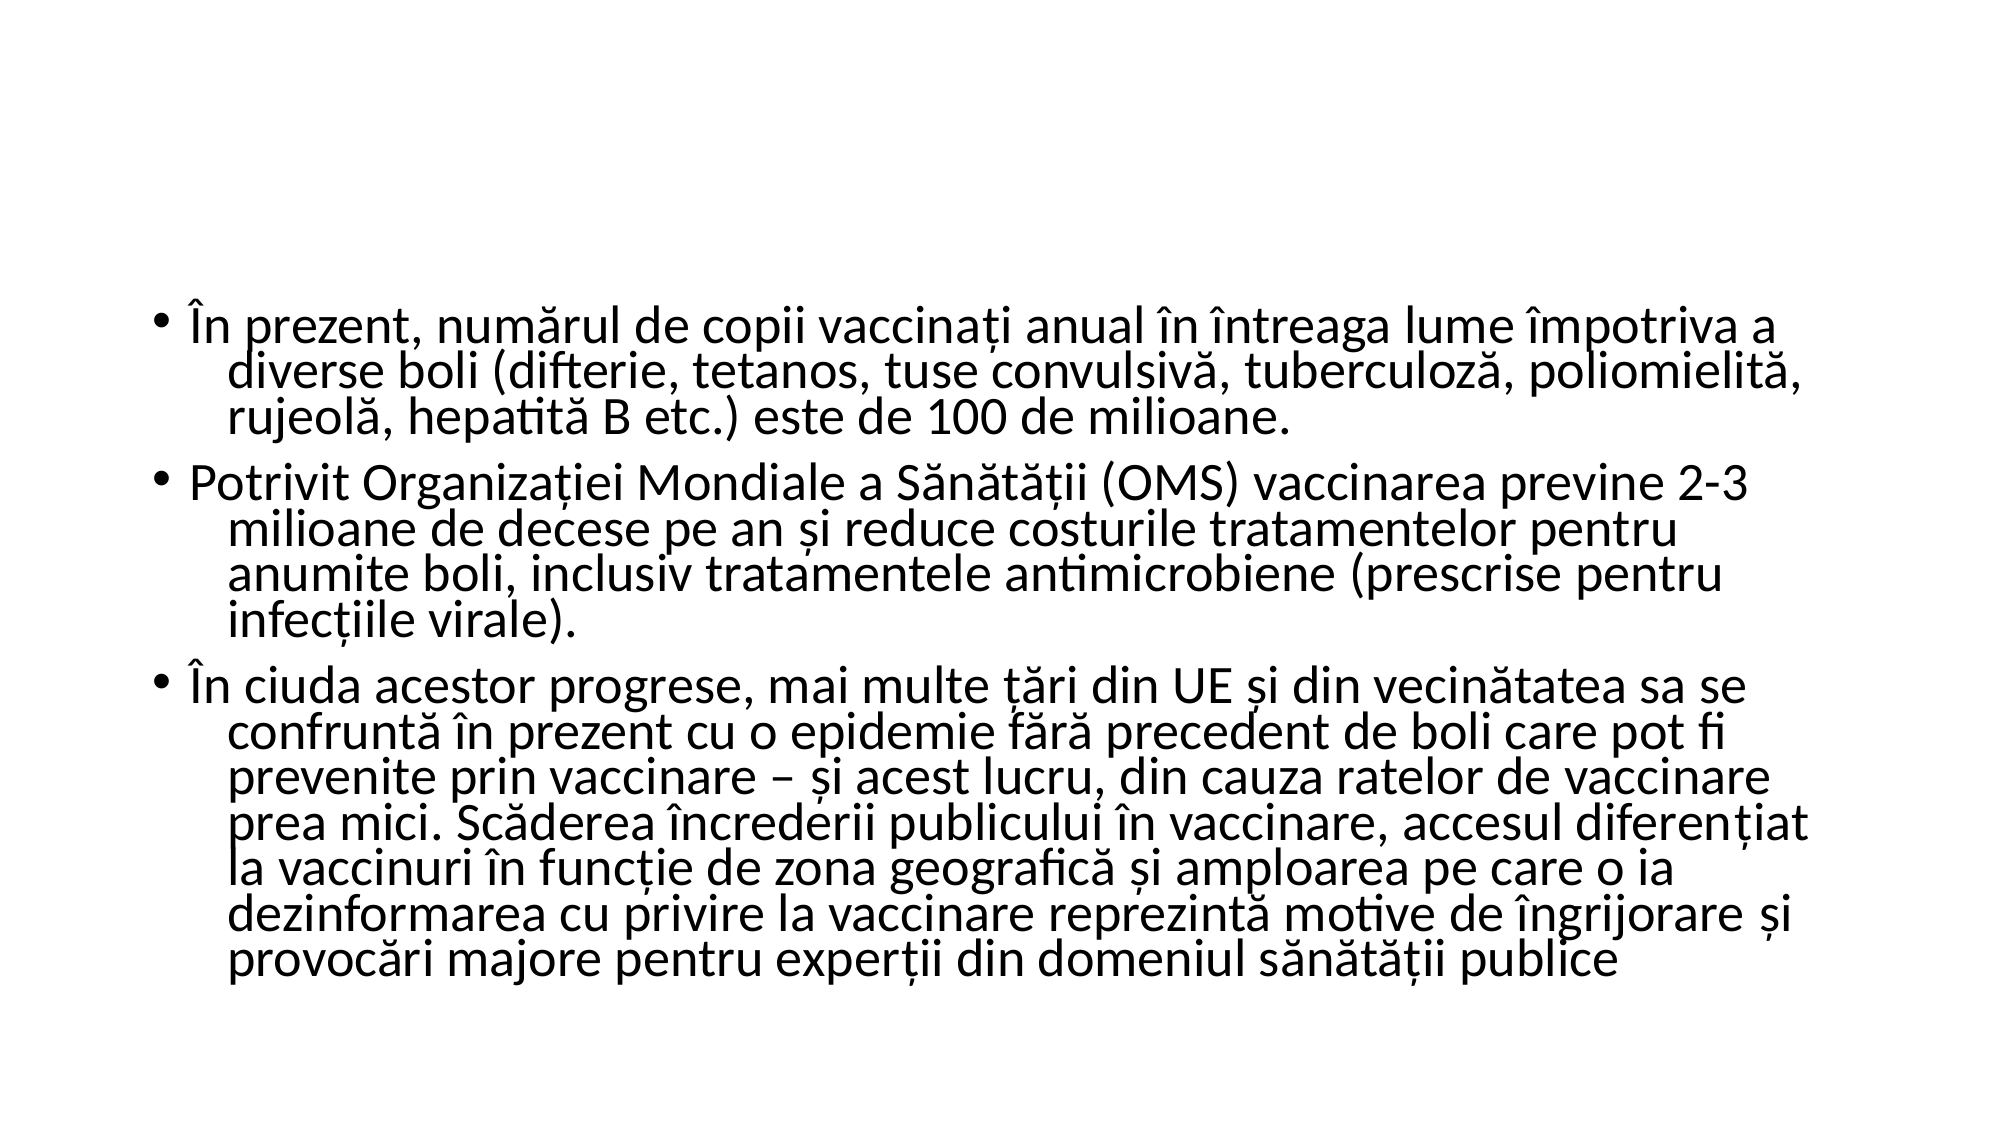

#
În prezent, numărul de copii vaccinați anual în întreaga lume împotriva a diverse boli (difterie, tetanos, tuse convulsivă, tuberculoză, poliomielită, rujeolă, hepatită B etc.) este de 100 de milioane.
Potrivit Organizației Mondiale a Sănătății (OMS) vaccinarea previne 2-3 milioane de decese pe an și reduce costurile tratamentelor pentru anumite boli, inclusiv tratamentele antimicrobiene (prescrise pentru infecțiile virale).
În ciuda acestor progrese, mai multe țări din UE și din vecinătatea sa se confruntă în prezent cu o epidemie fără precedent de boli care pot fi prevenite prin vaccinare – și acest lucru, din cauza ratelor de vaccinare prea mici. Scăderea încrederii publicului în vaccinare, accesul diferențiat la vaccinuri în funcție de zona geografică și amploarea pe care o ia dezinformarea cu privire la vaccinare reprezintă motive de îngrijorare și provocări majore pentru experții din domeniul sănătății publice